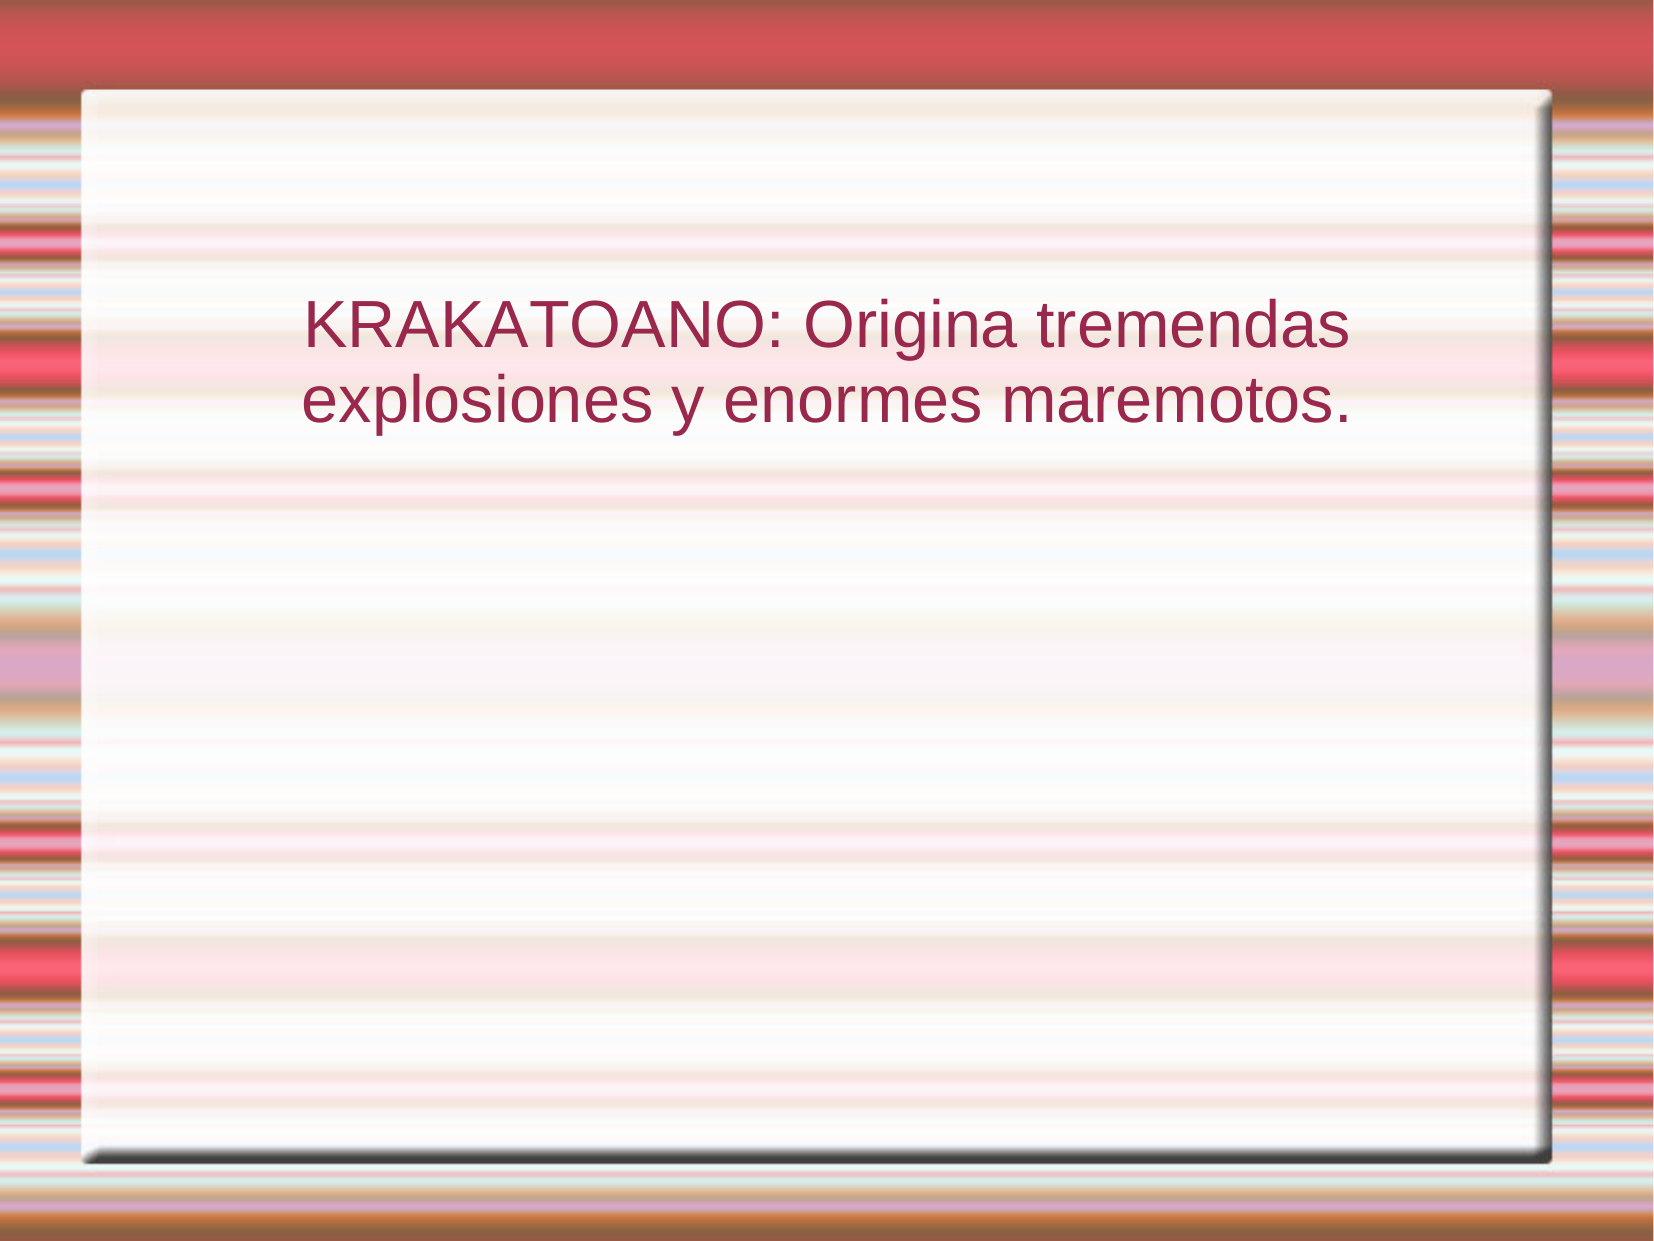

# KRAKATOANO: Origina tremendas explosiones y enormes maremotos.